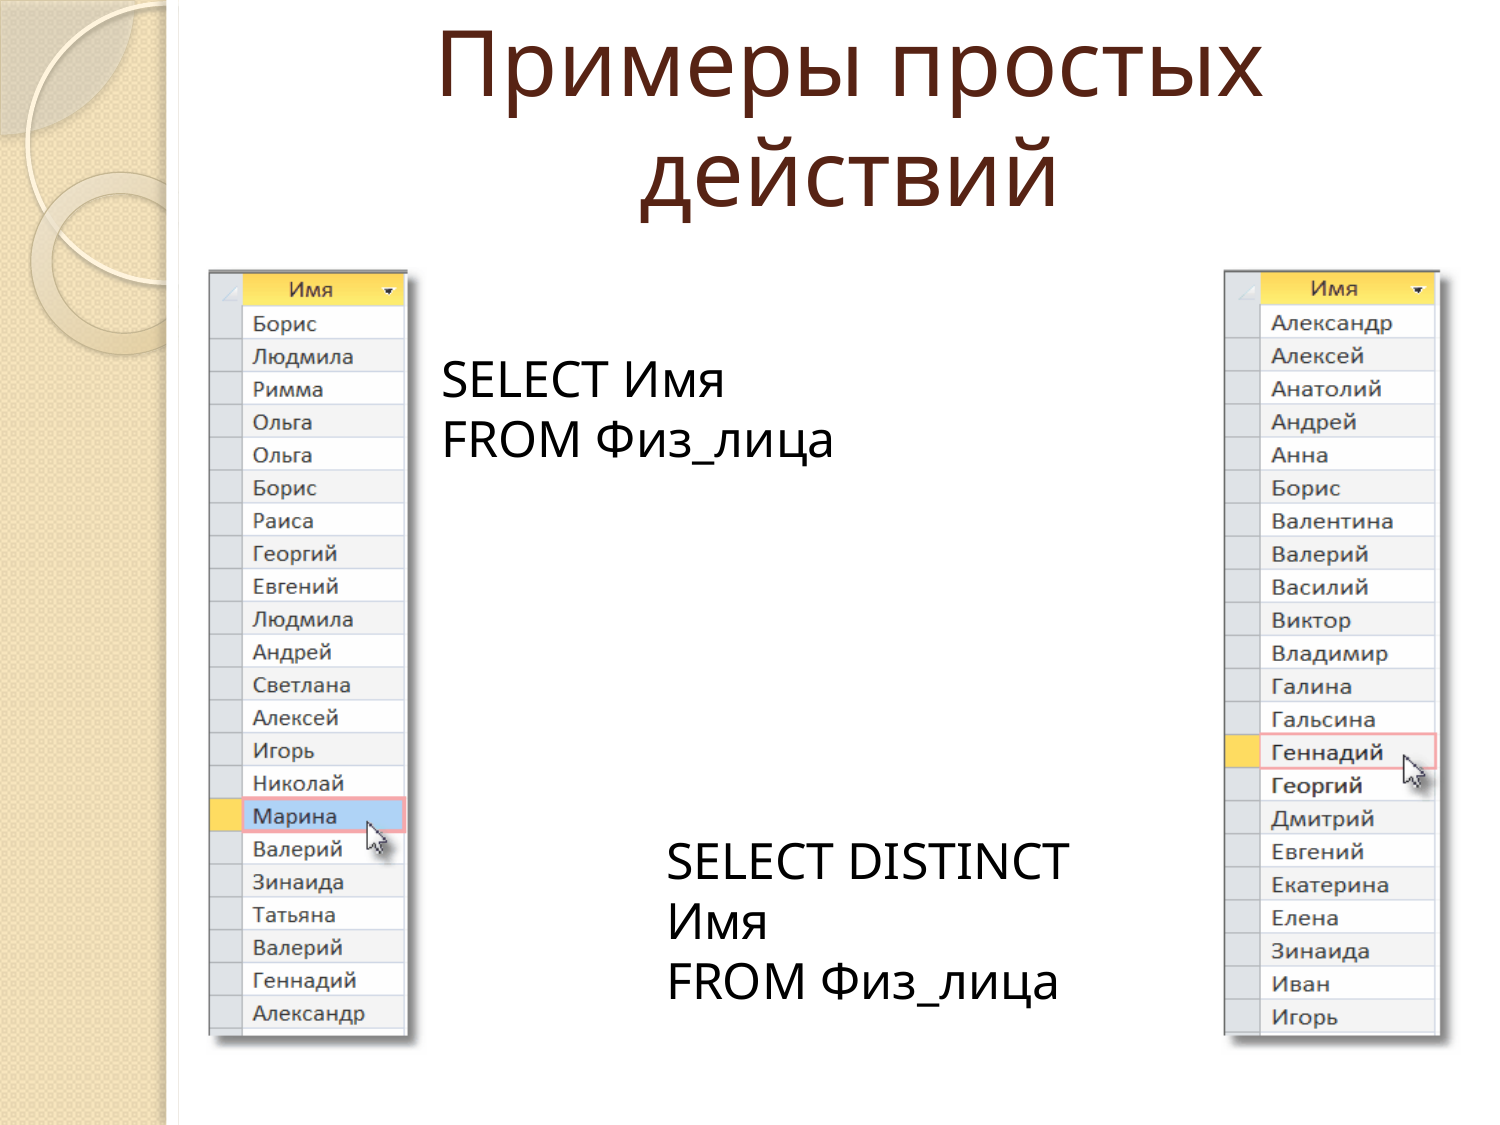

# Примеры простых действий
SELECT Имя
FROM Физ_лица
SELECT DISTINCT Имя
FROM Физ_лица